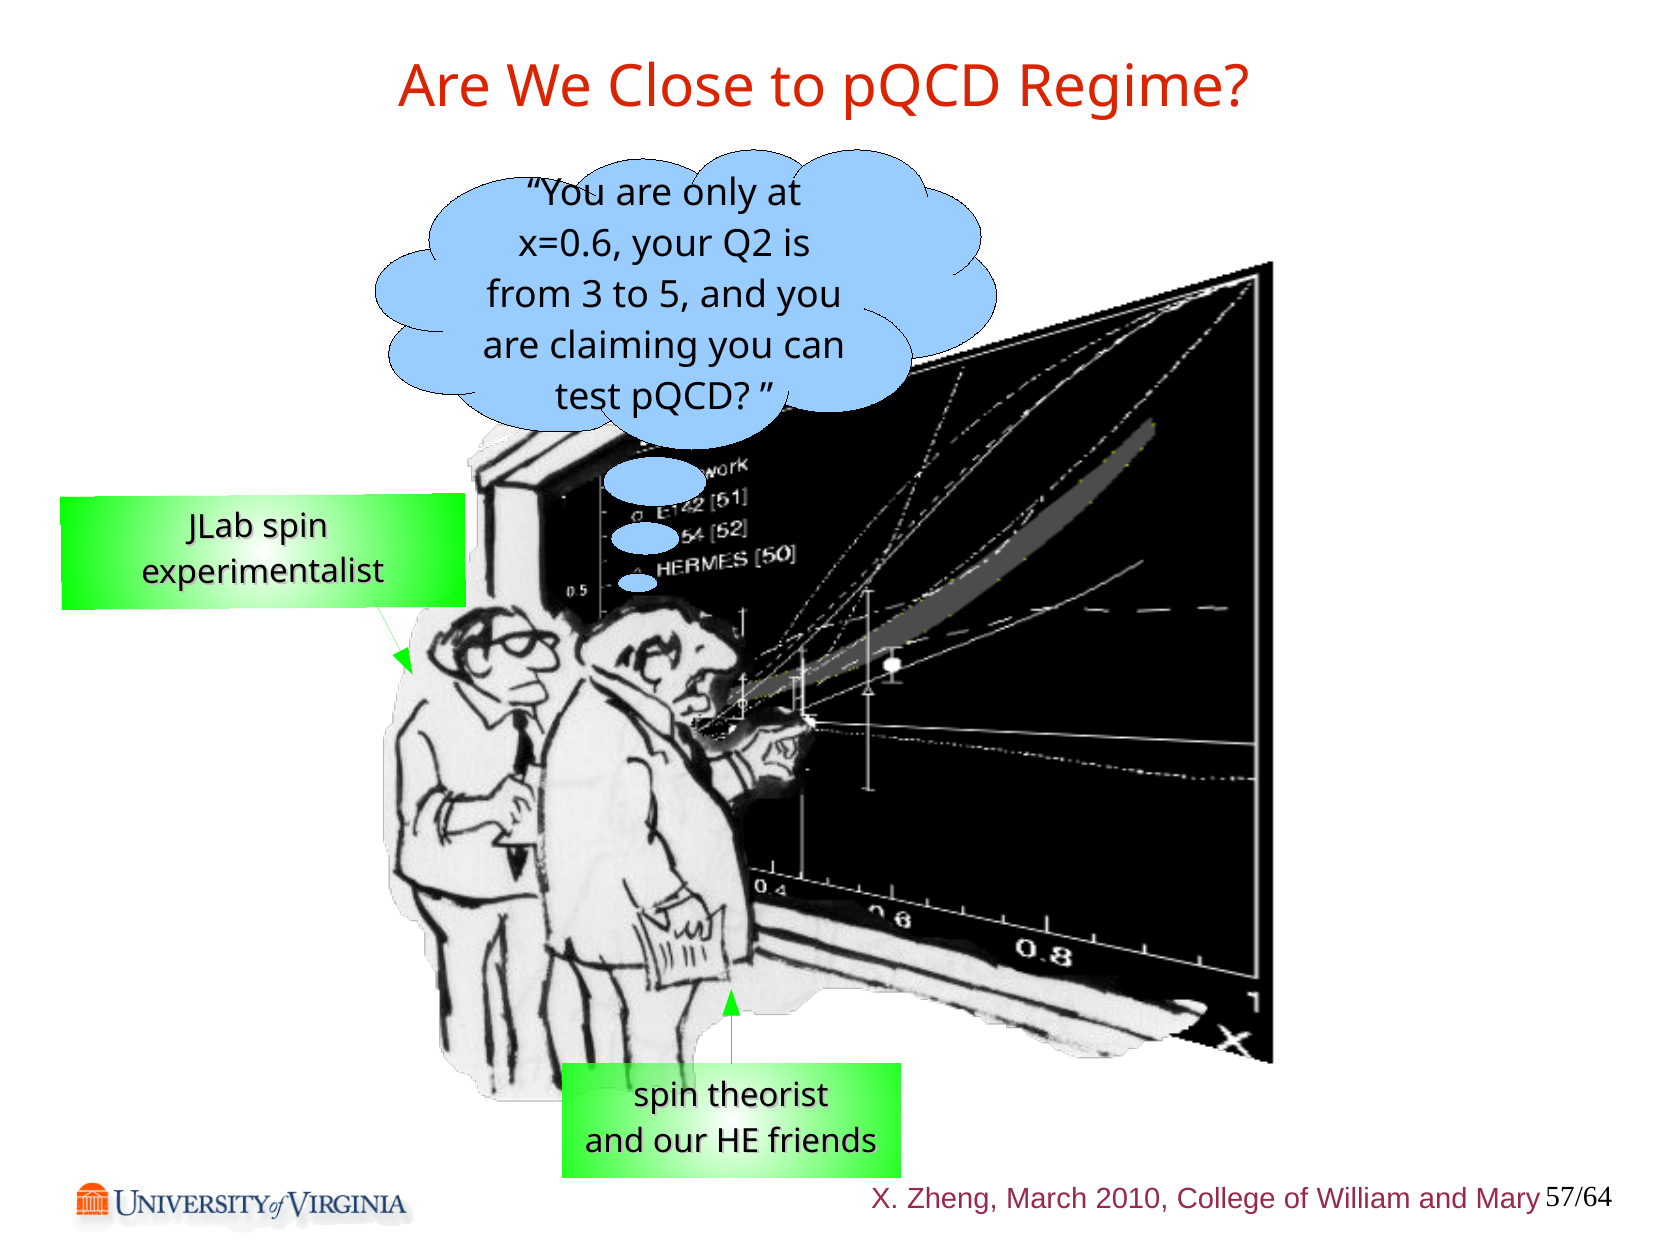

# Are We Close to pQCD Regime?
“You are only at x=0.6, your Q2 is from 3 to 5, and you are claiming you can test pQCD? ”
JLab spin
experimentalist
spin theorist
and our HE friends